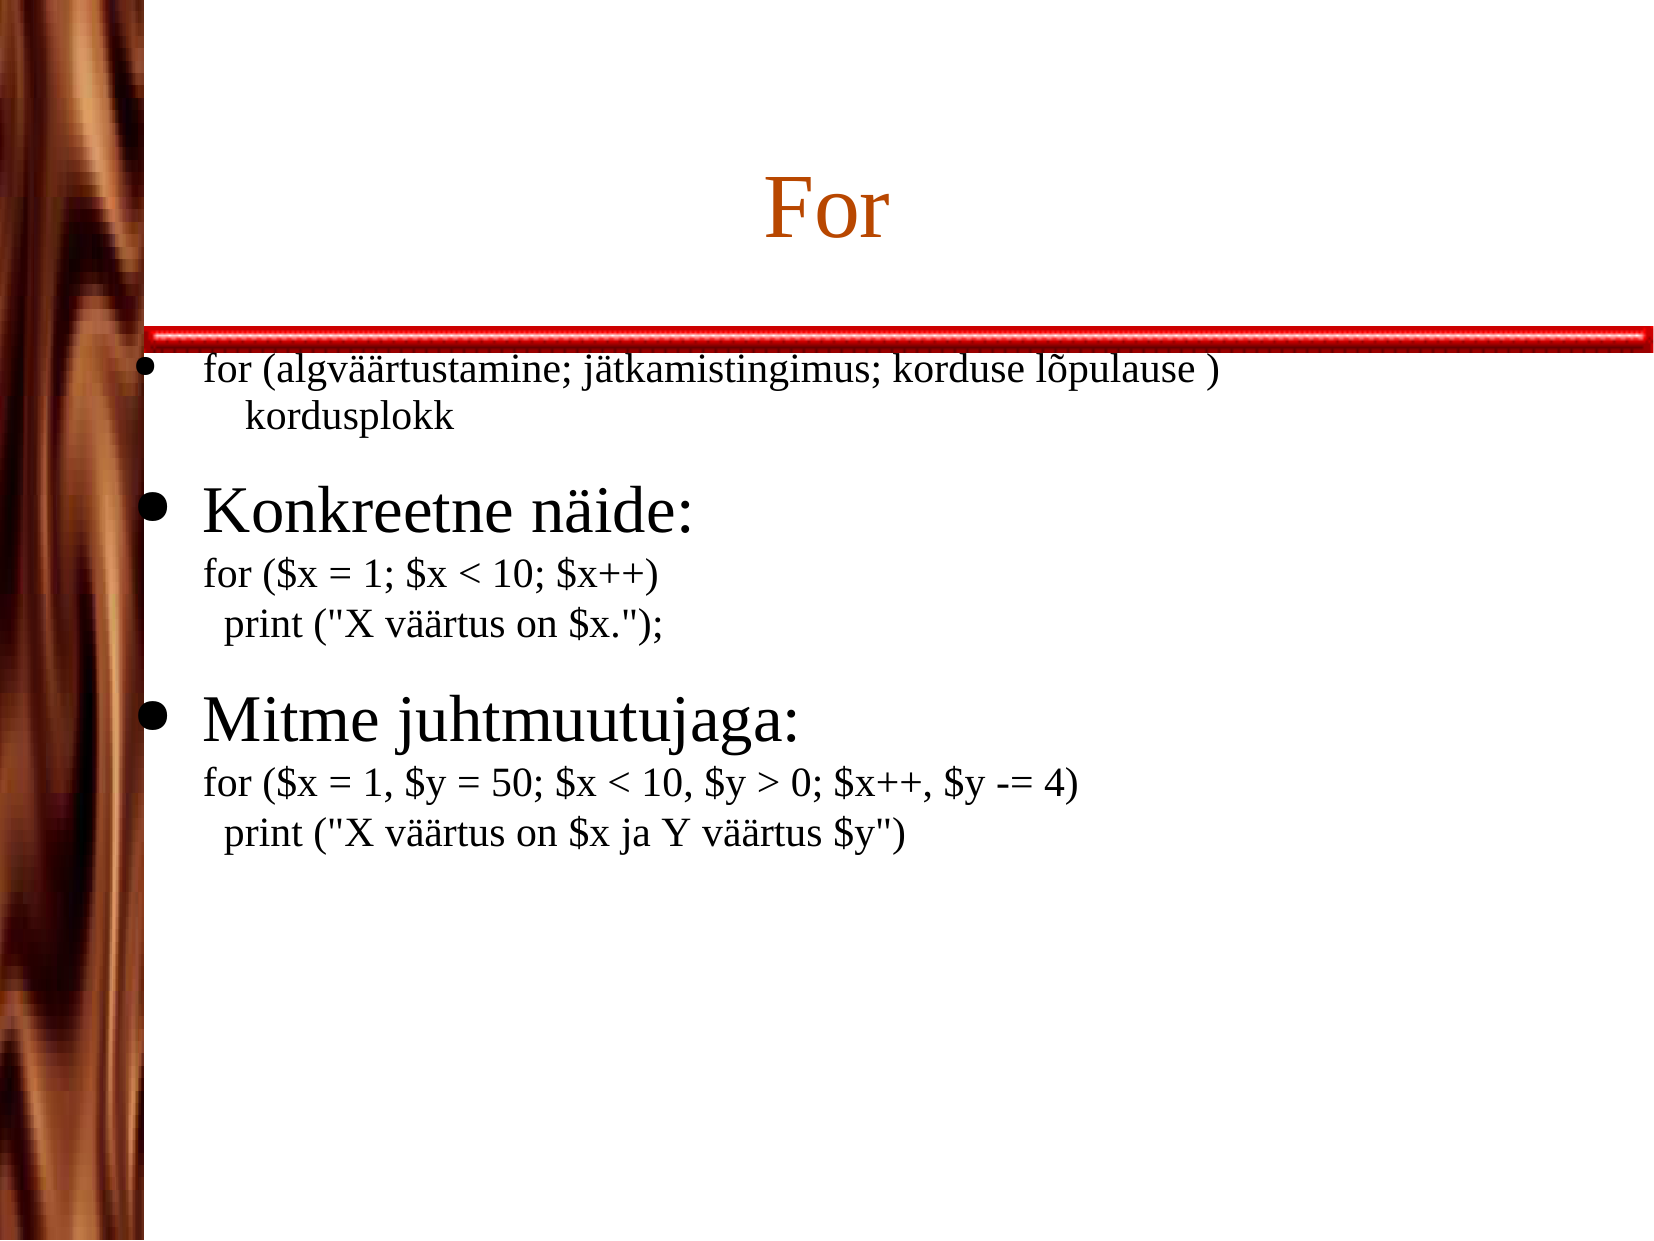

# For
for (algväärtustamine; jätkamistingimus; korduse lõpulause )
 kordusplokk
Konkreetne näide:
for ($x = 1; $x < 10; $x++)
 print ("X väärtus on $x.");
Mitme juhtmuutujaga:
for ($x = 1, $y = 50; $x < 10, $y > 0; $x++, $y -= 4)
 print ("X väärtus on $x ja Y väärtus $y")